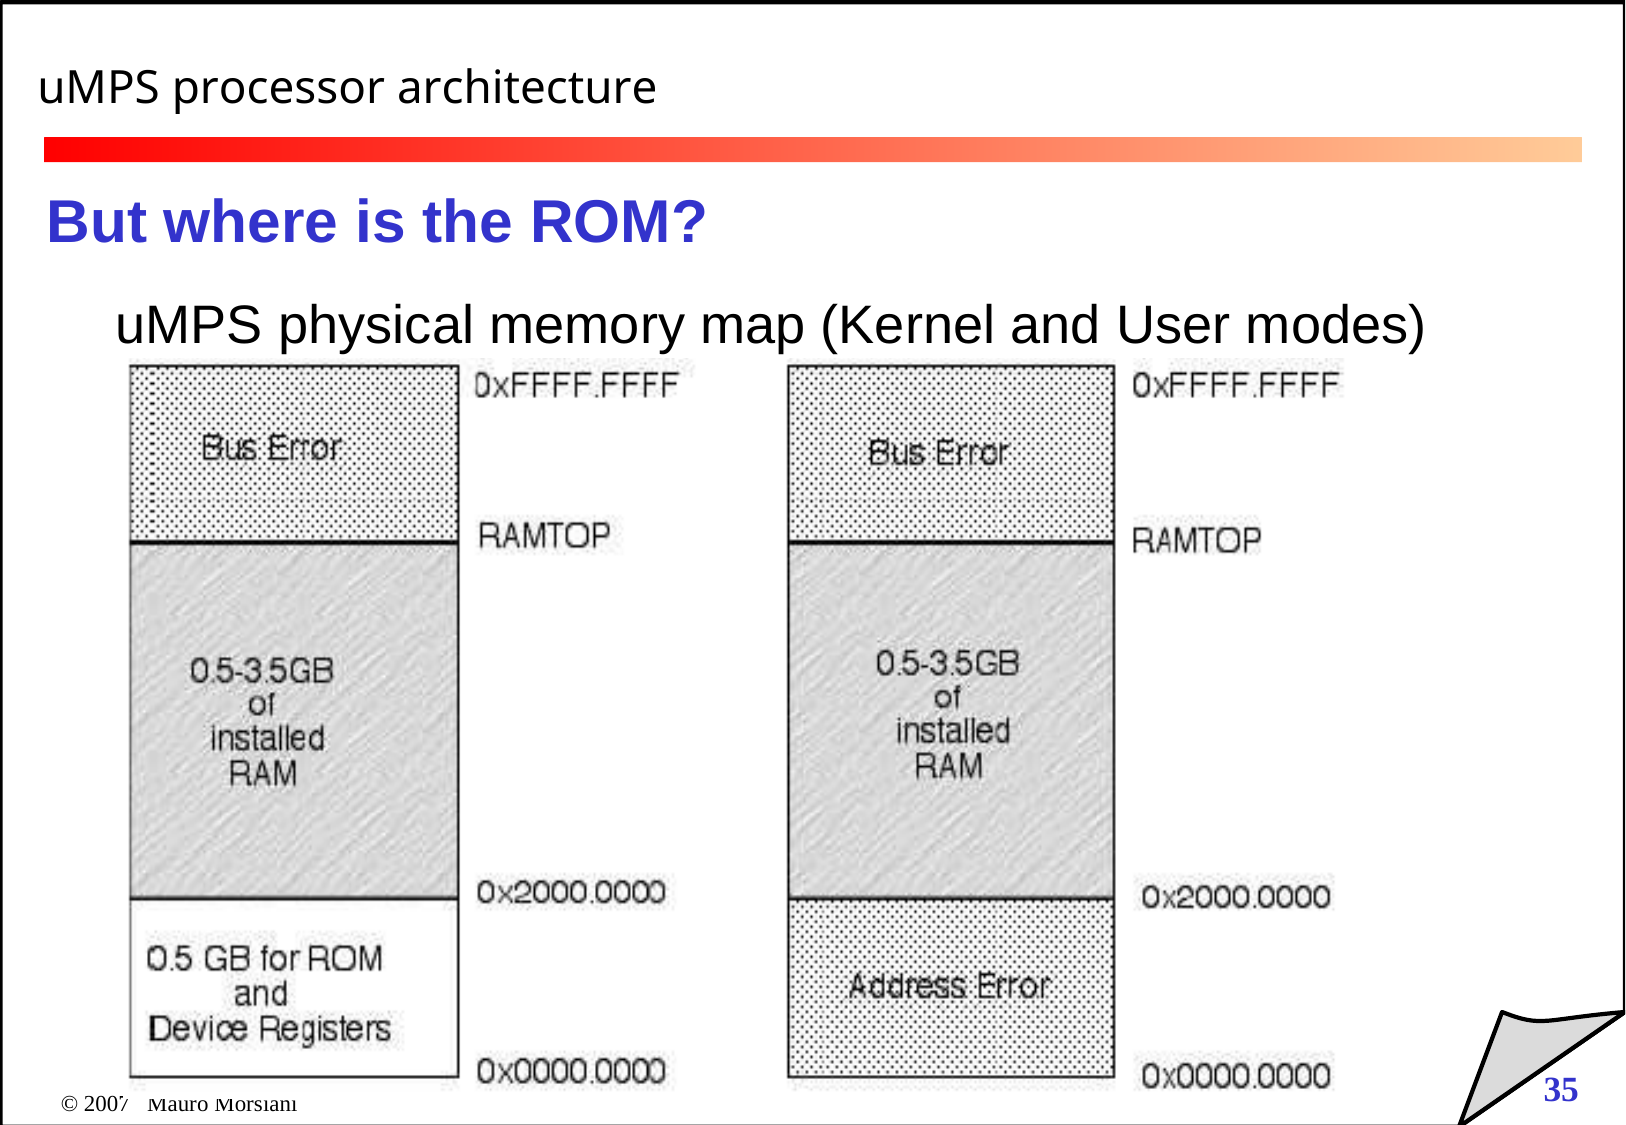

# uMPS processor architecture
But where is the ROM?
uMPS physical memory map (Kernel and User modes)